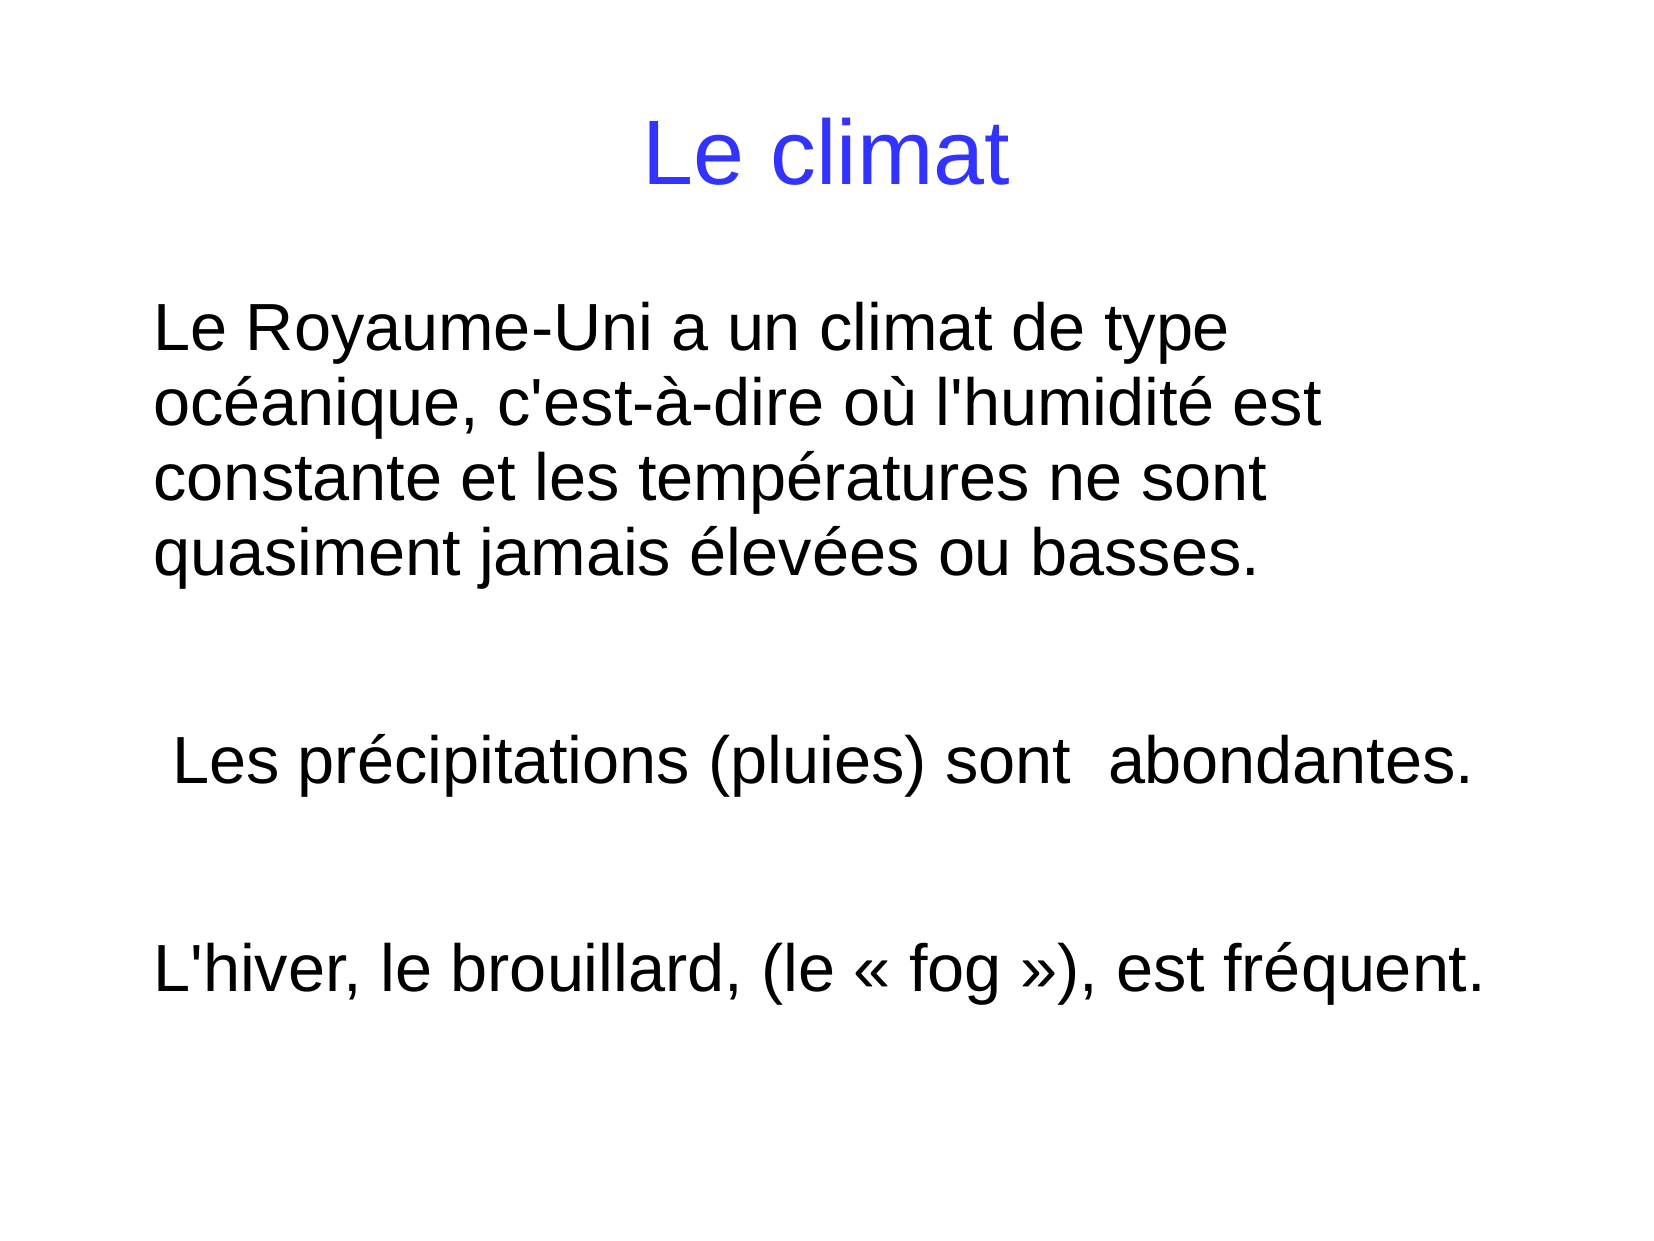

# Le climat
Le Royaume-Uni a un climat de type océanique, c'est-à-dire où l'humidité est constante et les températures ne sont quasiment jamais élevées ou basses.
 Les précipitations (pluies) sont abondantes.
L'hiver, le brouillard, (le « fog »), est fréquent.